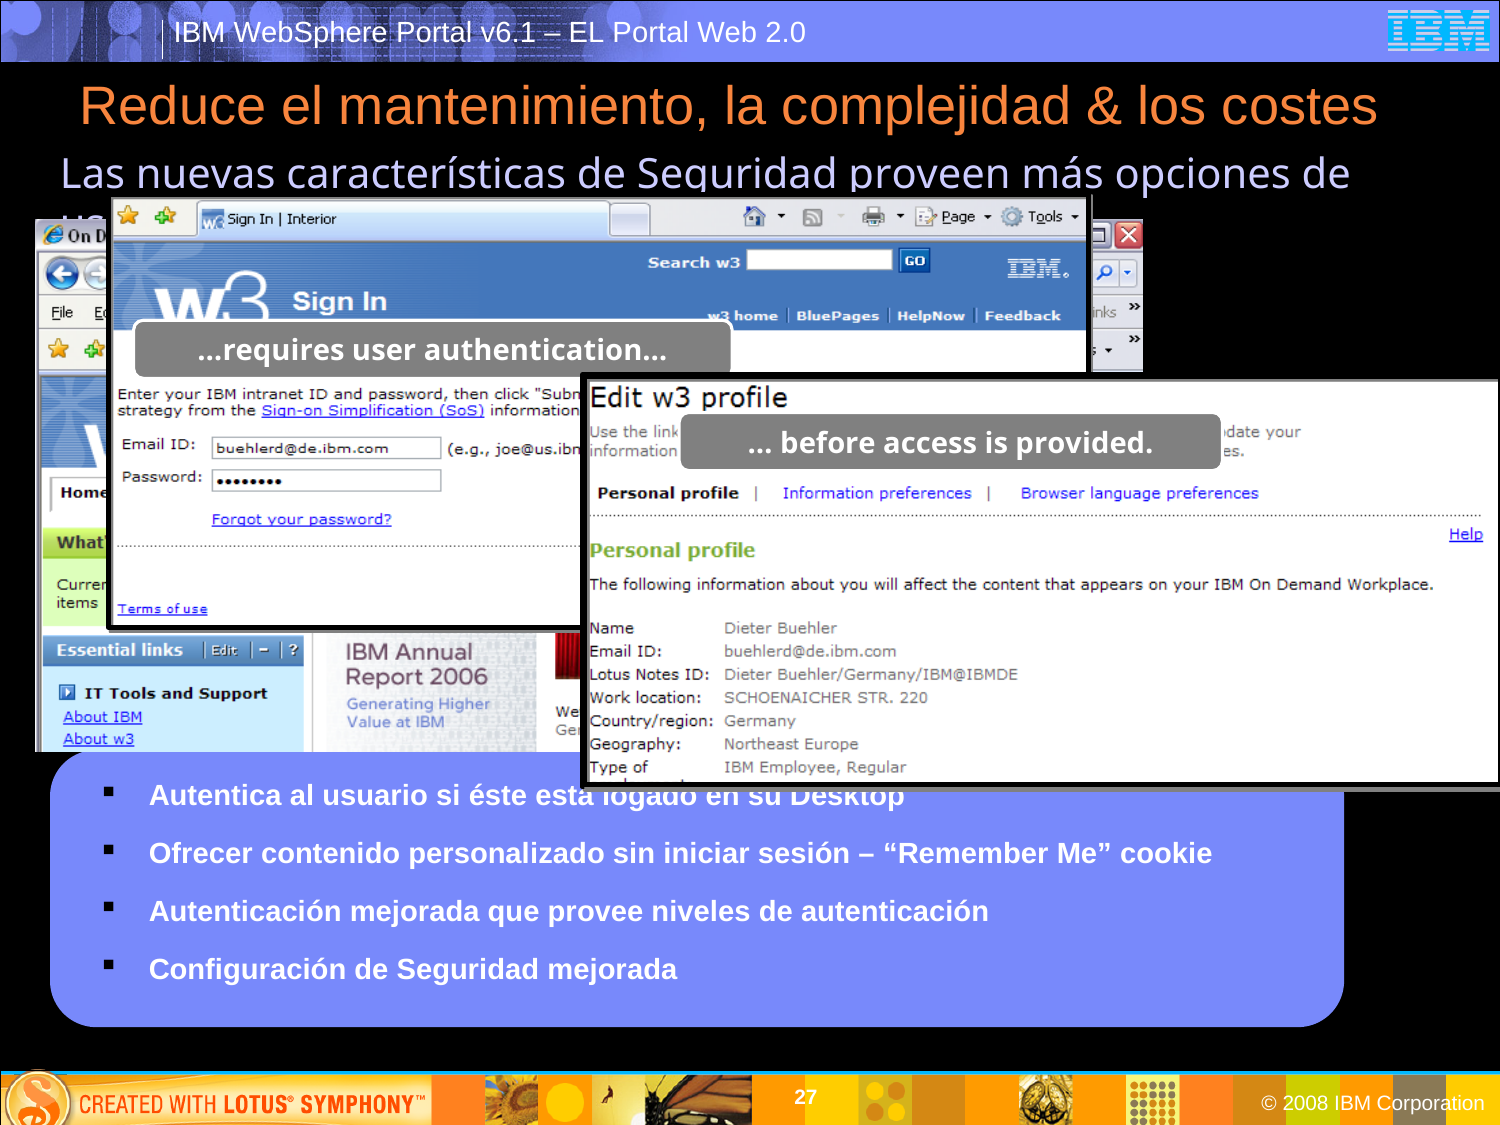

Reduce el mantenimiento, la complejidad & los costes
Las nuevas características de Seguridad proveen más opciones de usuario
…requires user authentication…
Access to sensitive service or operation,...
… before access is provided.
# Autentica al usuario si éste está logado en su Desktop
Ofrecer contenido personalizado sin iniciar sesión – “Remember Me” cookie
Autenticación mejorada que provee niveles de autenticación
Configuración de Seguridad mejorada
27